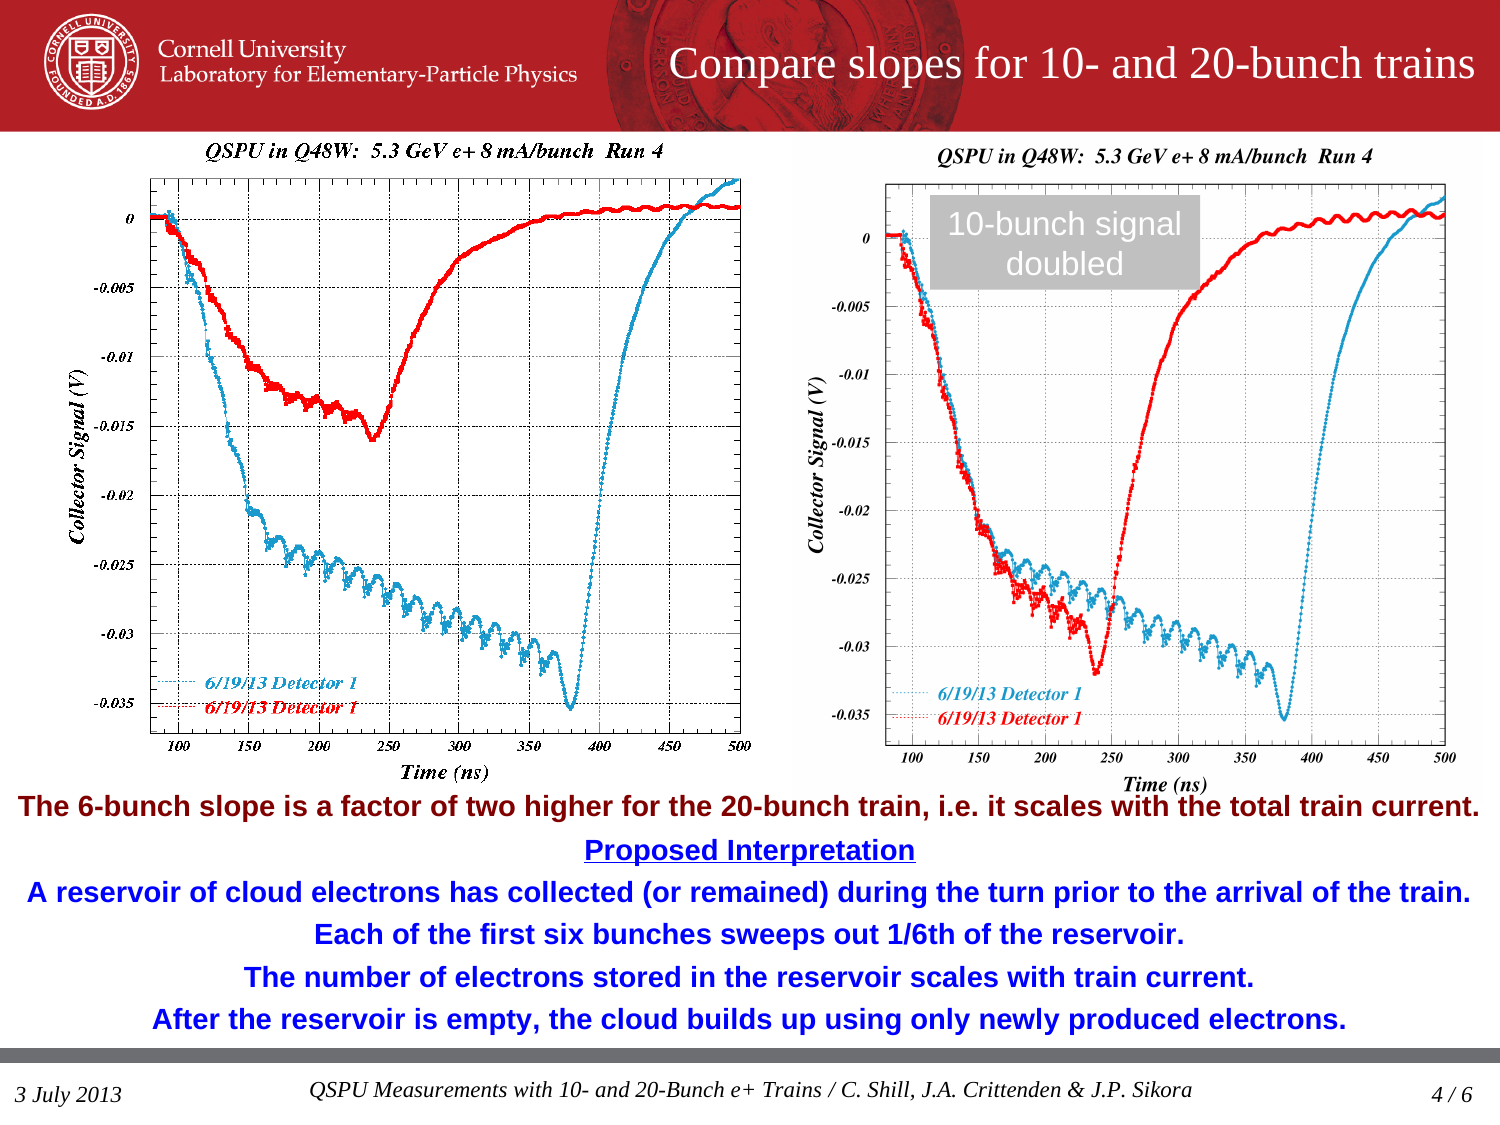

# Compare slopes for 10- and 20-bunch trains
10-bunch signal doubled
 April
The 6-bunch slope is a factor of two higher for the 20-bunch train, i.e. it scales with the total train current.
Proposed Interpretation
A reservoir of cloud electrons has collected (or remained) during the turn prior to the arrival of the train.
Each of the first six bunches sweeps out 1/6th of the reservoir.
The number of electrons stored in the reservoir scales with train current.
After the reservoir is empty, the cloud builds up using only newly produced electrons.